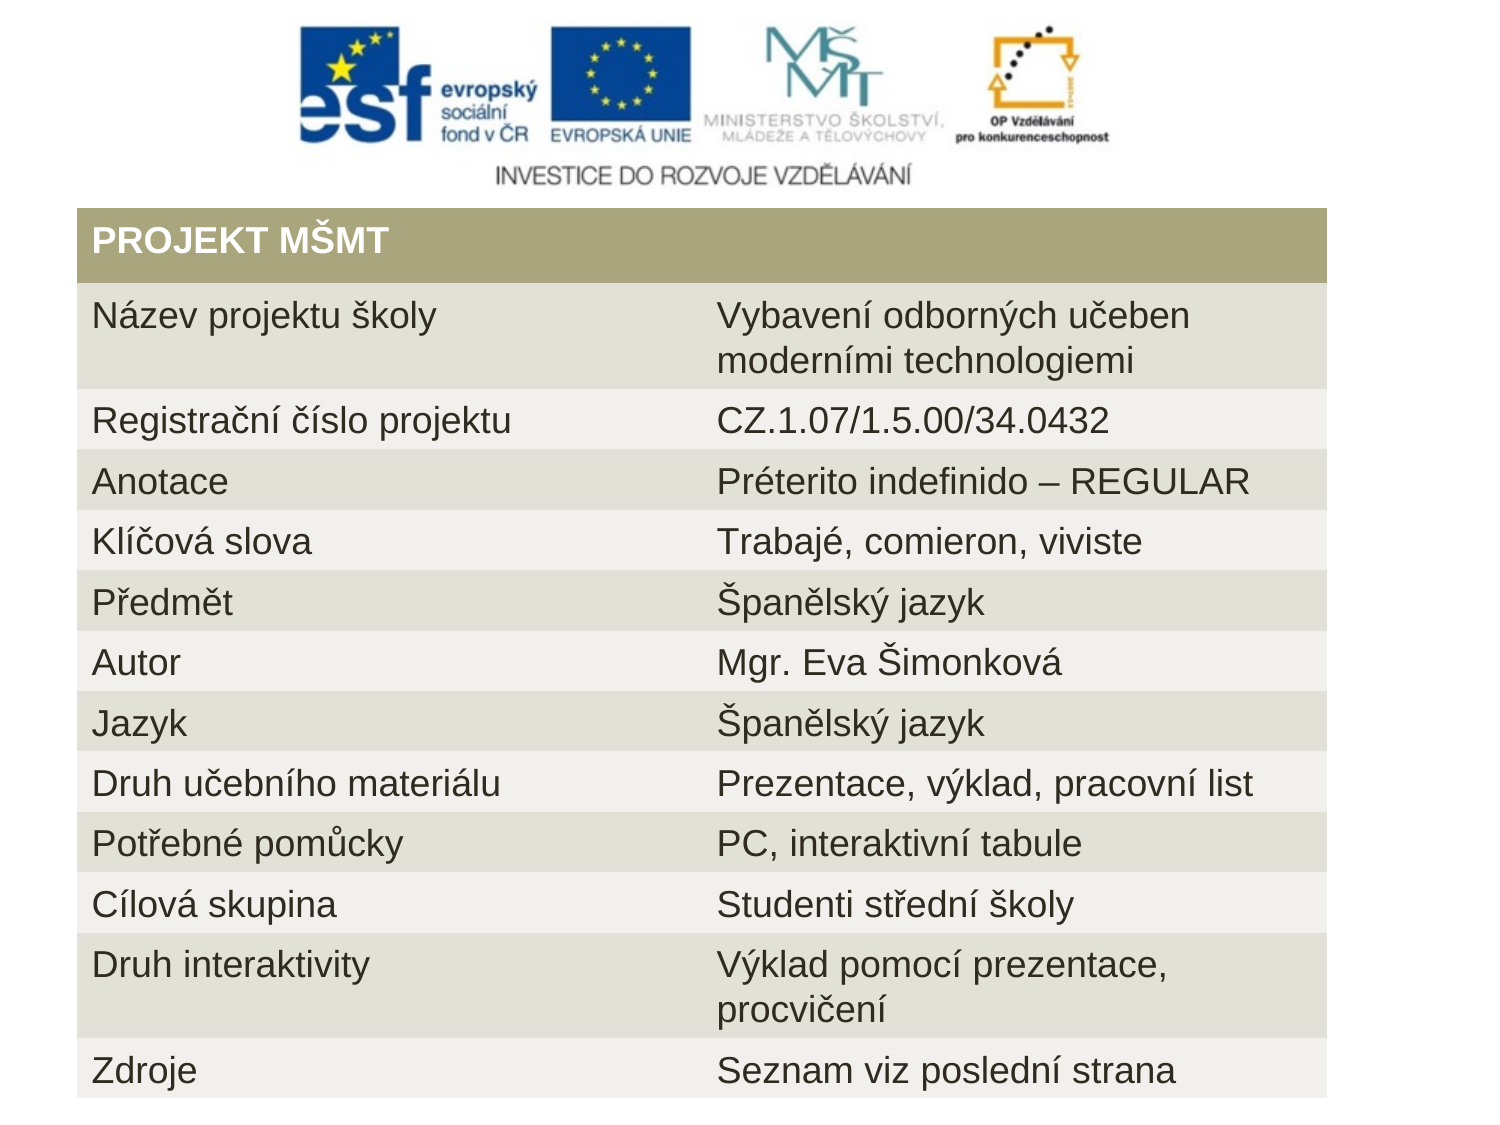

| PROJEKT MŠMT | |
| --- | --- |
| Název projektu školy | Vybavení odborných učeben moderními technologiemi |
| Registrační číslo projektu | CZ.1.07/1.5.00/34.0432 |
| Anotace | Préterito indefinido – REGULAR |
| Klíčová slova | Trabajé, comieron, viviste |
| Předmět | Španělský jazyk |
| Autor | Mgr. Eva Šimonková |
| Jazyk | Španělský jazyk |
| Druh učebního materiálu | Prezentace, výklad, pracovní list |
| Potřebné pomůcky | PC, interaktivní tabule |
| Cílová skupina | Studenti střední školy |
| Druh interaktivity | Výklad pomocí prezentace, procvičení |
| Zdroje | Seznam viz poslední strana |